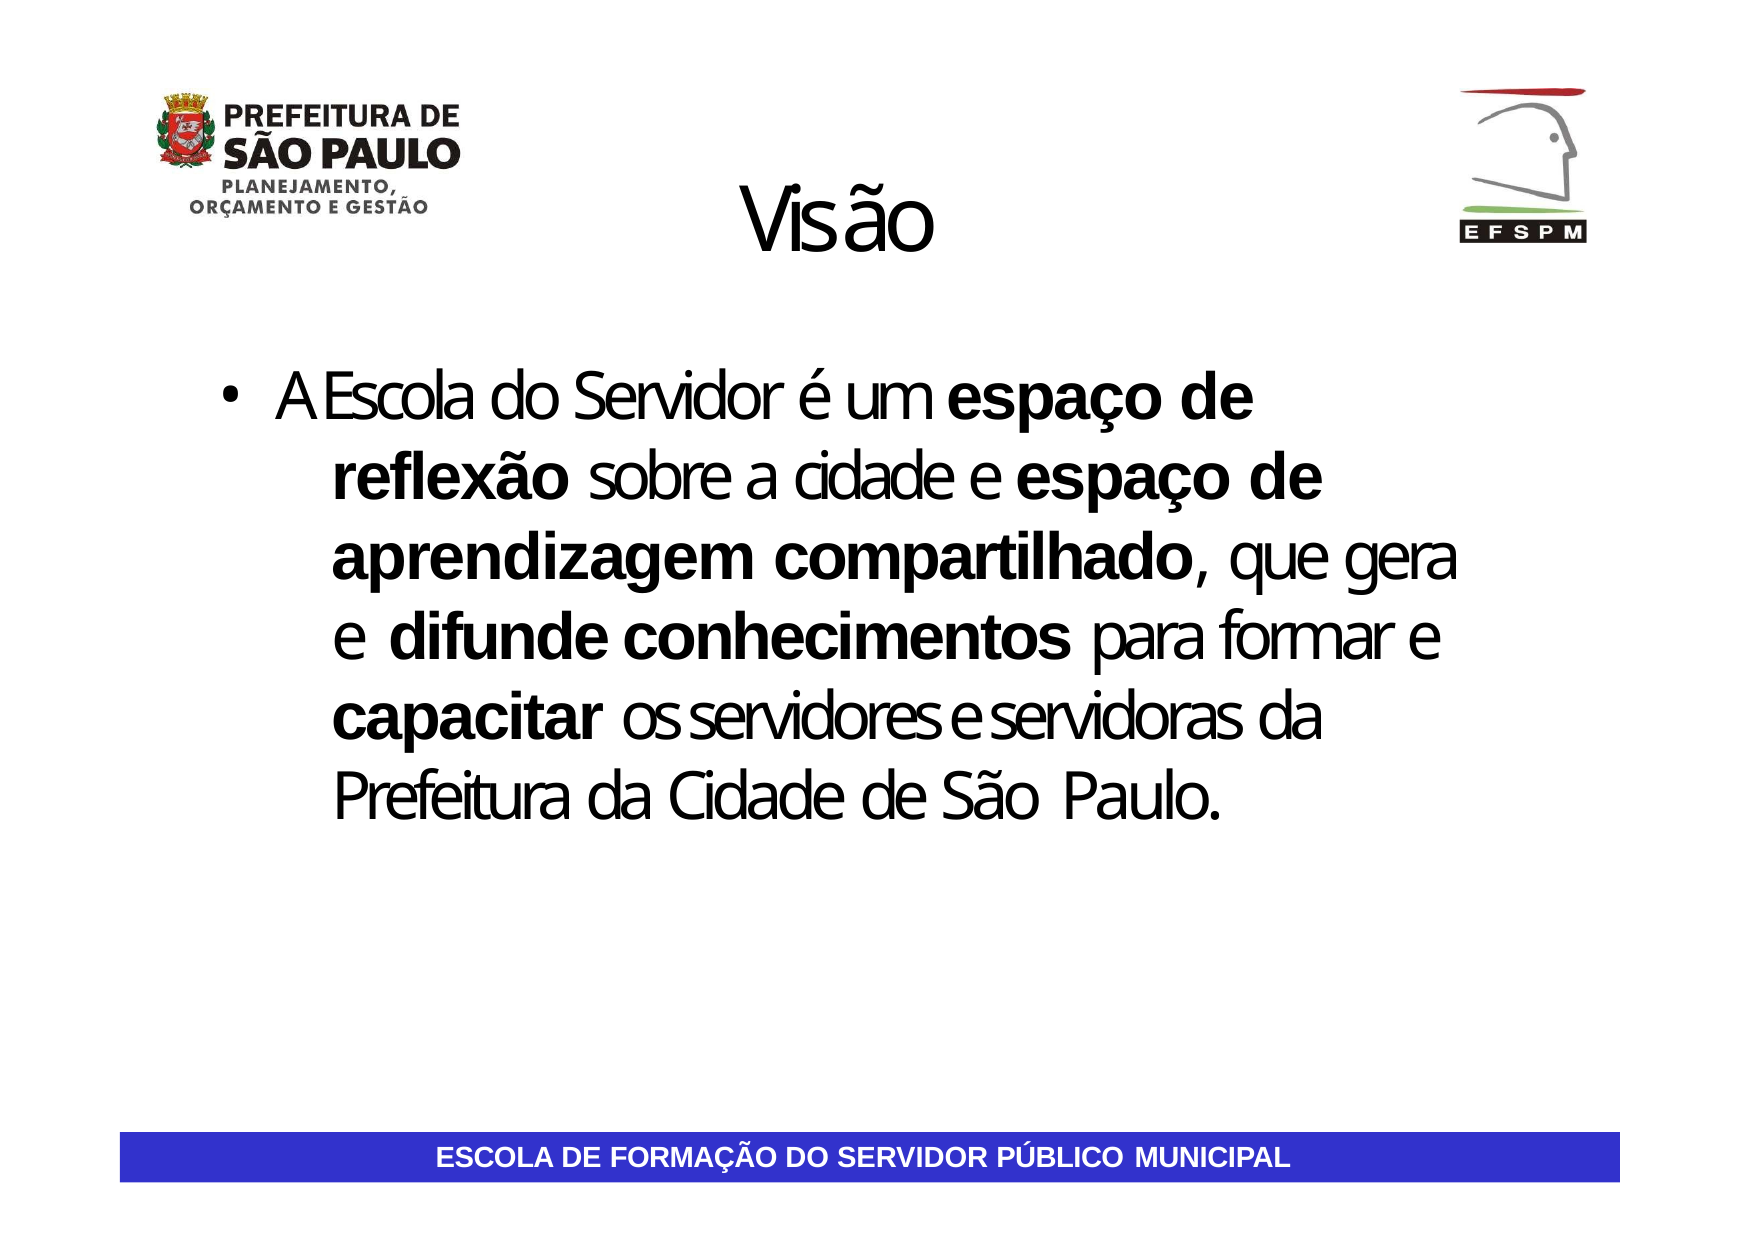

# Visão
A Escola do Servidor é um espaço de reflexão sobre a cidade e espaço de aprendizagem compartilhado, que gera e difunde conhecimentos para formar e capacitar os servidores e servidoras da Prefeitura da Cidade de São Paulo.
ESCOLA DE FORMAÇÃO DO SERVIDOR PÚBLICO MUNICIPAL